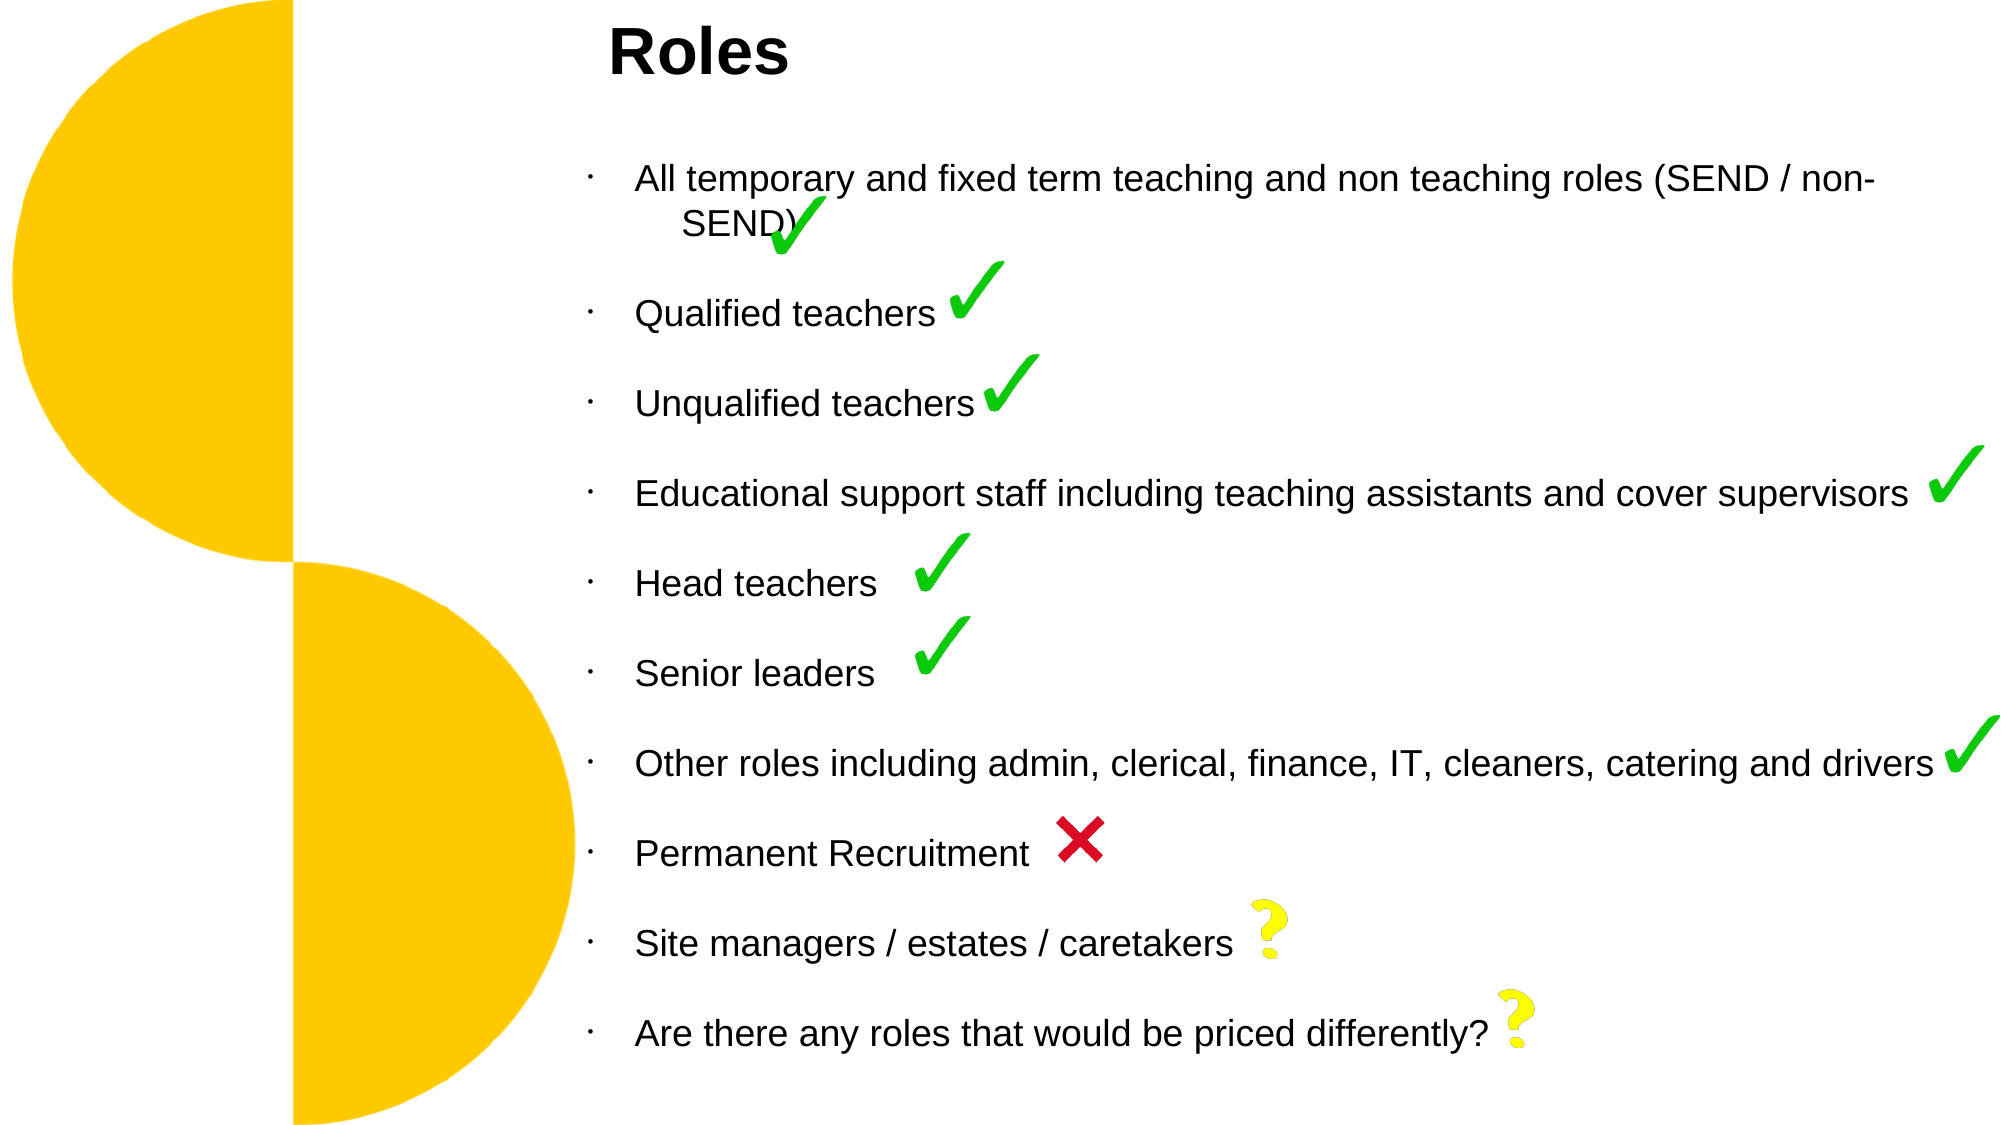

# Roles
All temporary and fixed term teaching and non teaching roles (SEND / non-SEND)
Qualified teachers
Unqualified teachers
Educational support staff including teaching assistants and cover supervisors
Head teachers
Senior leaders
Other roles including admin, clerical, finance, IT, cleaners, catering and drivers
Permanent Recruitment
Site managers / estates / caretakers
Are there any roles that would be priced differently?